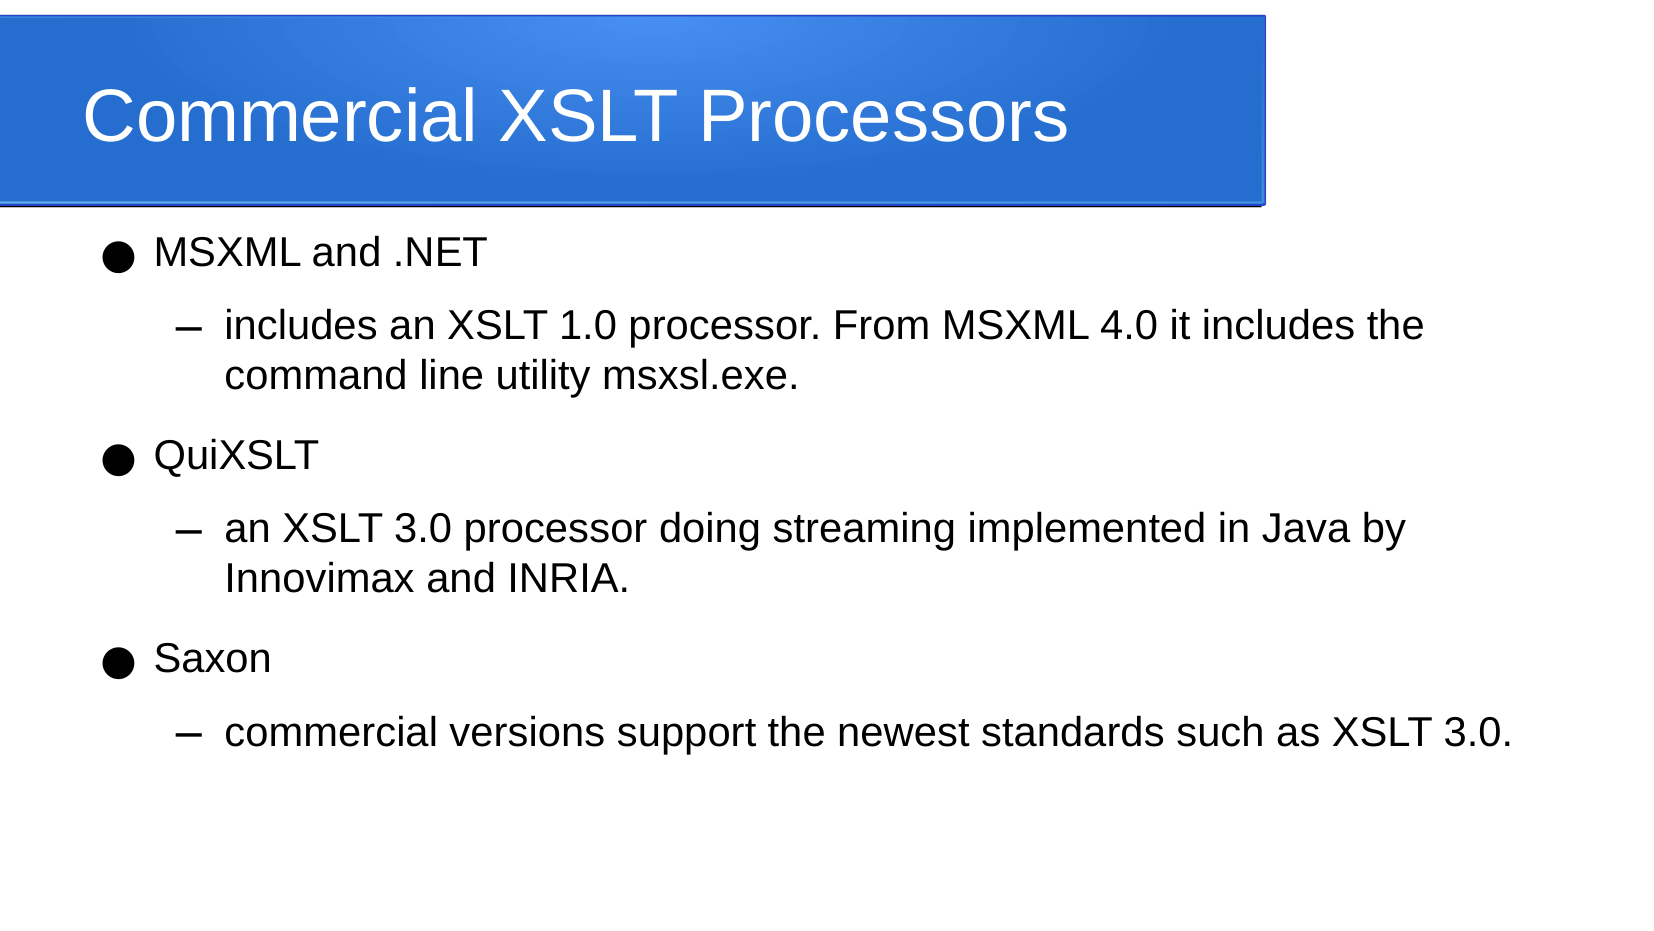

Commercial XSLT Processors
MSXML and .NET
includes an XSLT 1.0 processor. From MSXML 4.0 it includes the command line utility msxsl.exe.
QuiXSLT
an XSLT 3.0 processor doing streaming implemented in Java by Innovimax and INRIA.
Saxon
commercial versions support the newest standards such as XSLT 3.0.